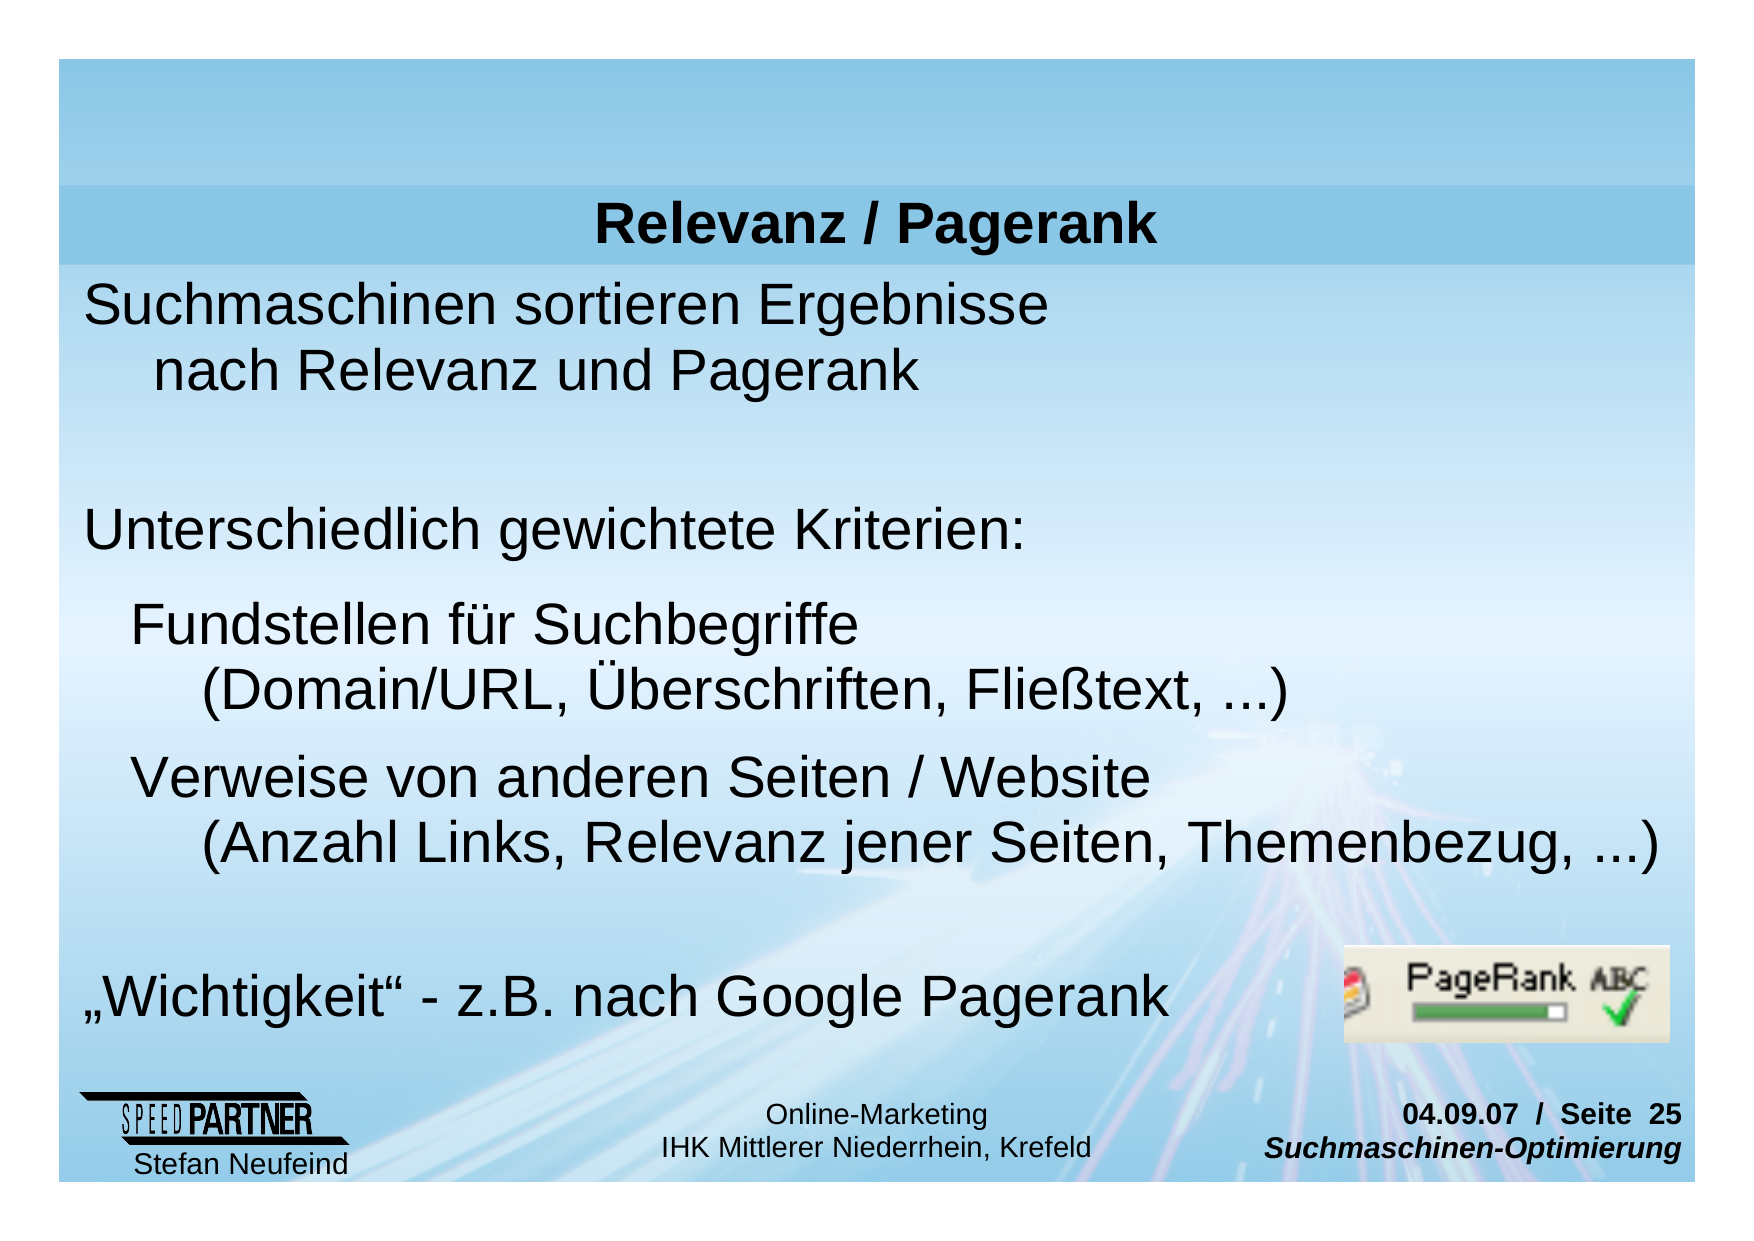

Relevanz / Pagerank
# Suchmaschinen sortieren Ergebnisse nach Relevanz und Pagerank
Unterschiedlich gewichtete Kriterien:
Fundstellen für Suchbegriffe
(Domain/URL, Überschriften, Fließtext, ...)
Verweise von anderen Seiten / Website
(Anzahl Links, Relevanz jener Seiten, Themenbezug, ...)
„Wichtigkeit“ - z.B. nach Google Pagerank